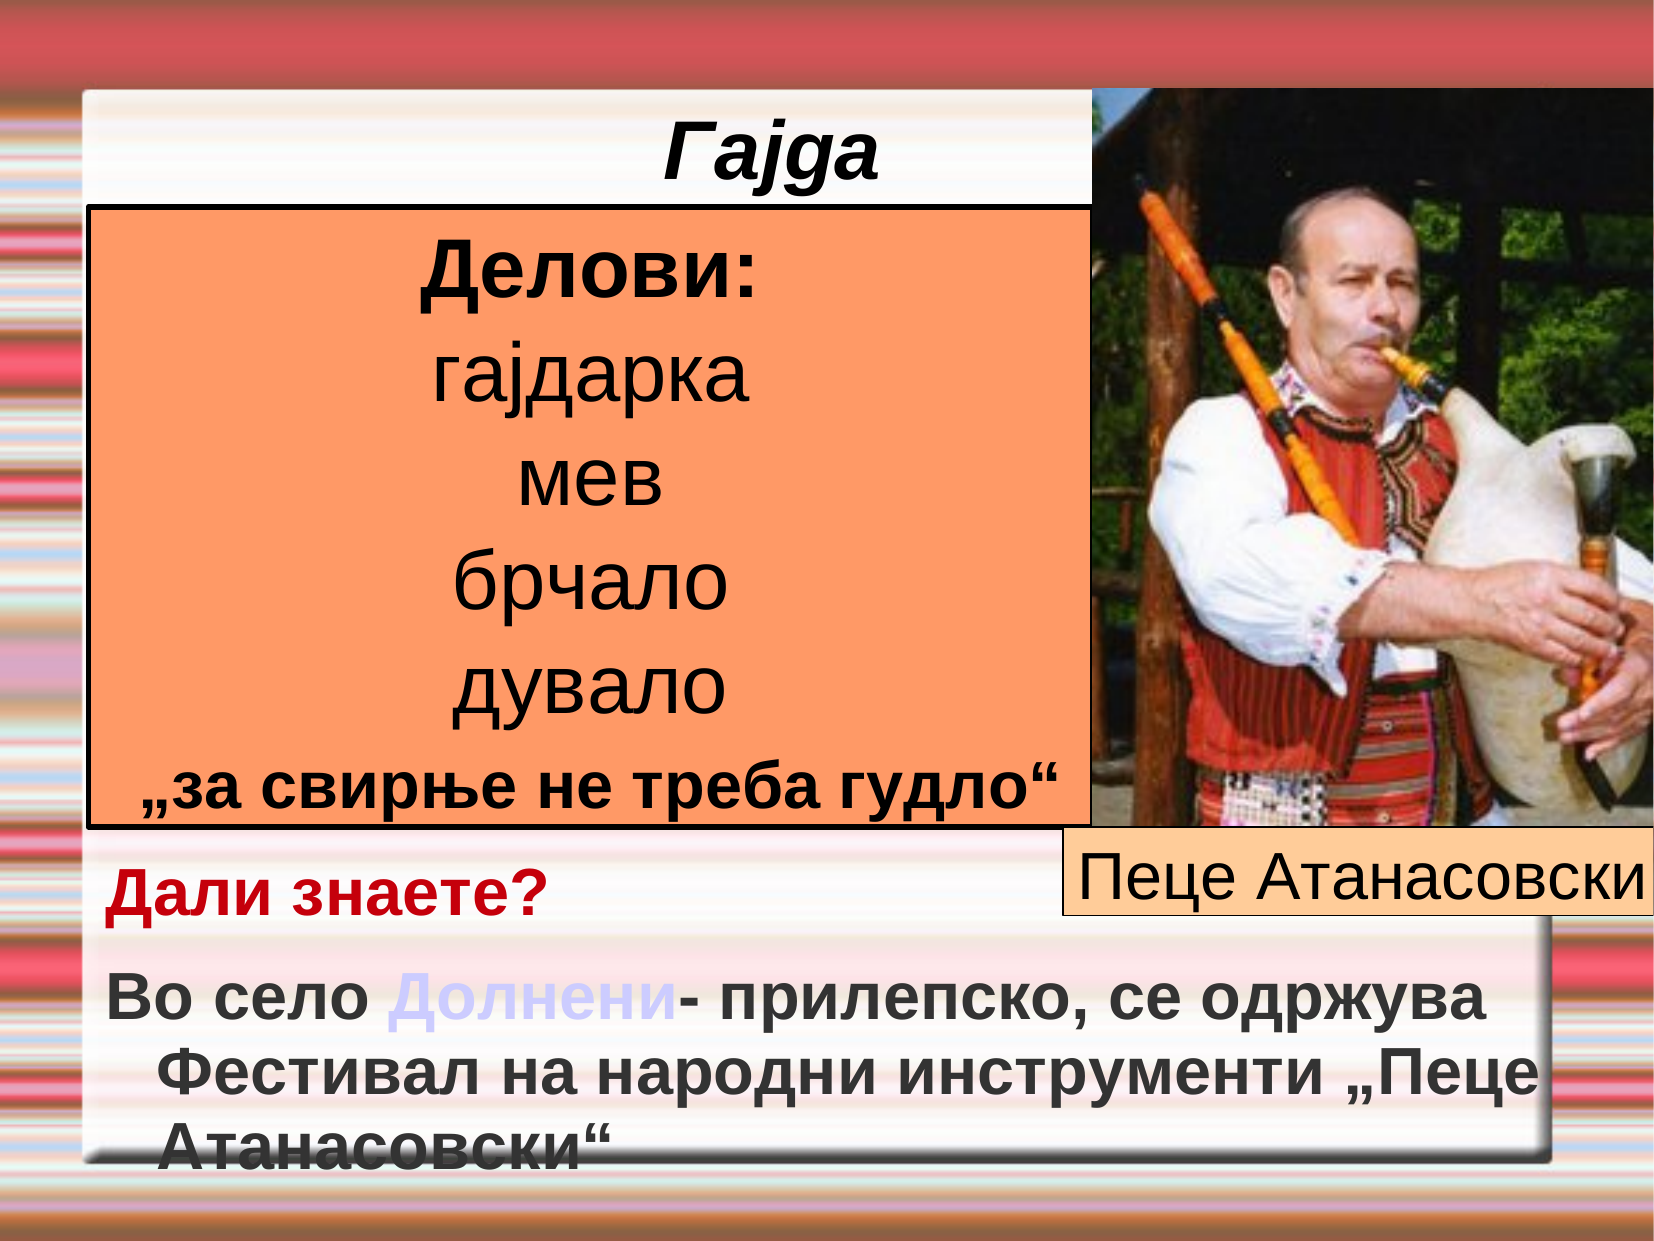

# Гајда
Делови:
гајдарка
мев
брчало
дувало
 „за свирње не треба гудло“
Пеце Атанасовски
Дали знаете?
Во село Долнени- прилепско, се одржува Фестивал на народни инструменти „Пеце Атанасовски“